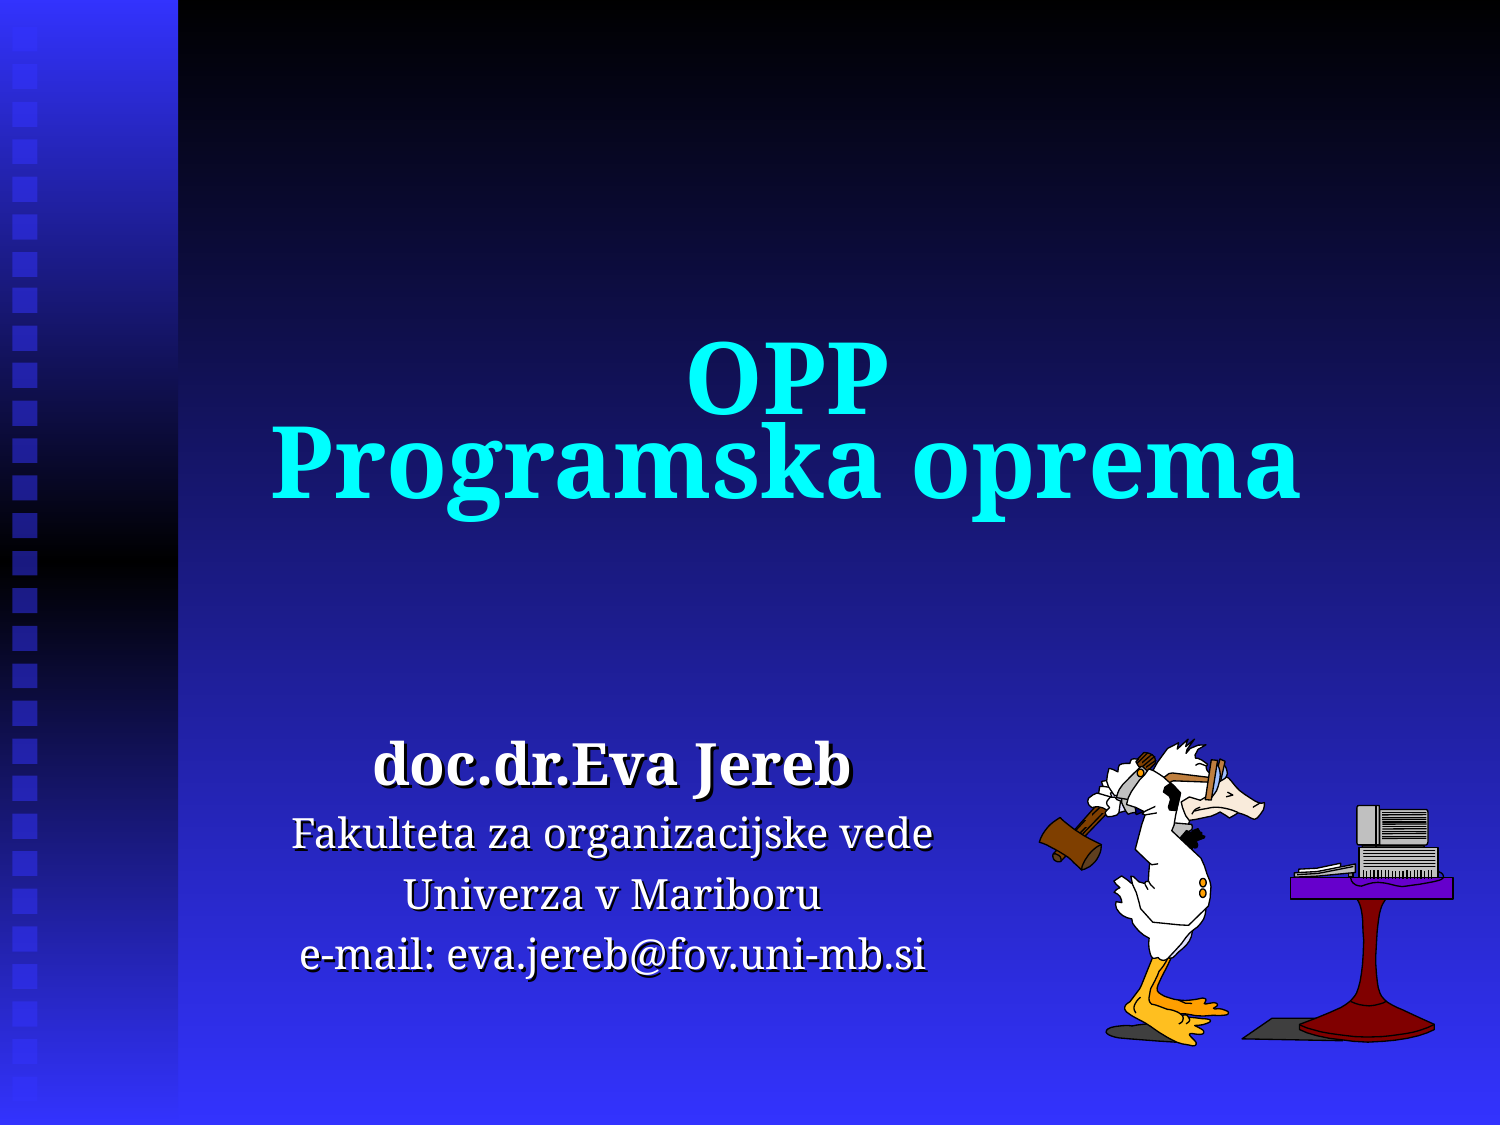

# OPP Programska oprema
doc.dr.Eva Jereb
Fakulteta za organizacijske vede
Univerza v Mariboru
e-mail: eva.jereb@fov.uni-mb.si